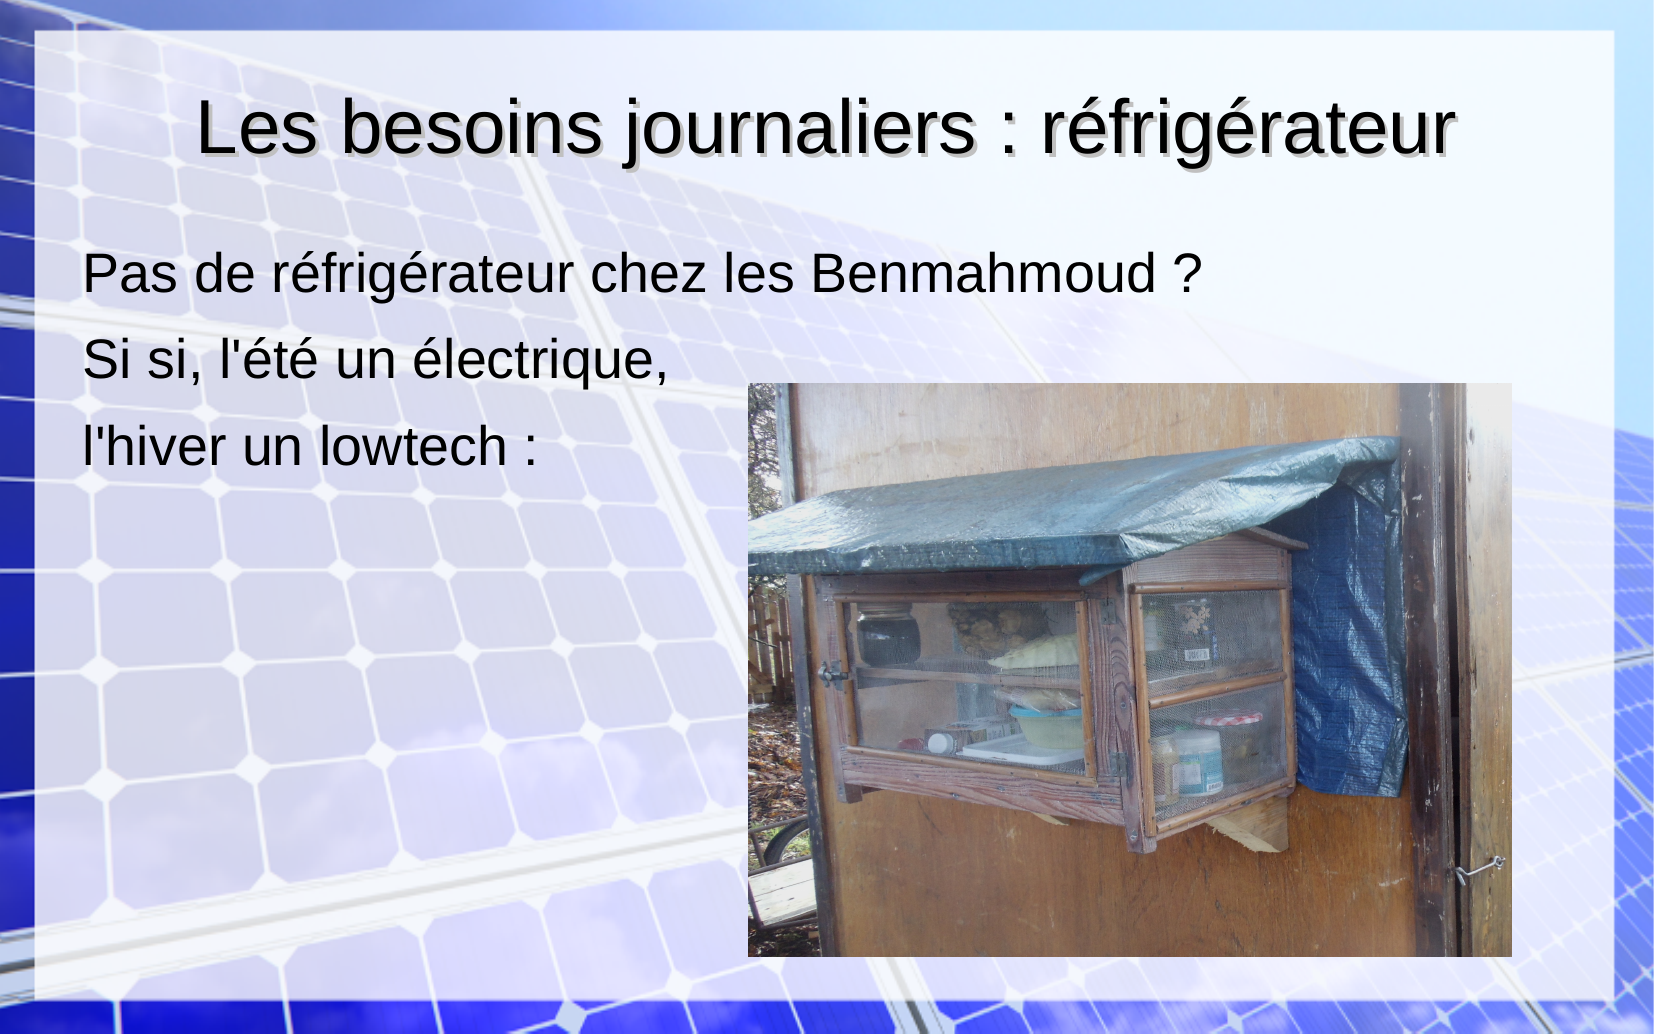

# Les besoins journaliers : réfrigérateur
Pas de réfrigérateur chez les Benmahmoud ?
Si si, l'été un électrique,
l'hiver un lowtech :